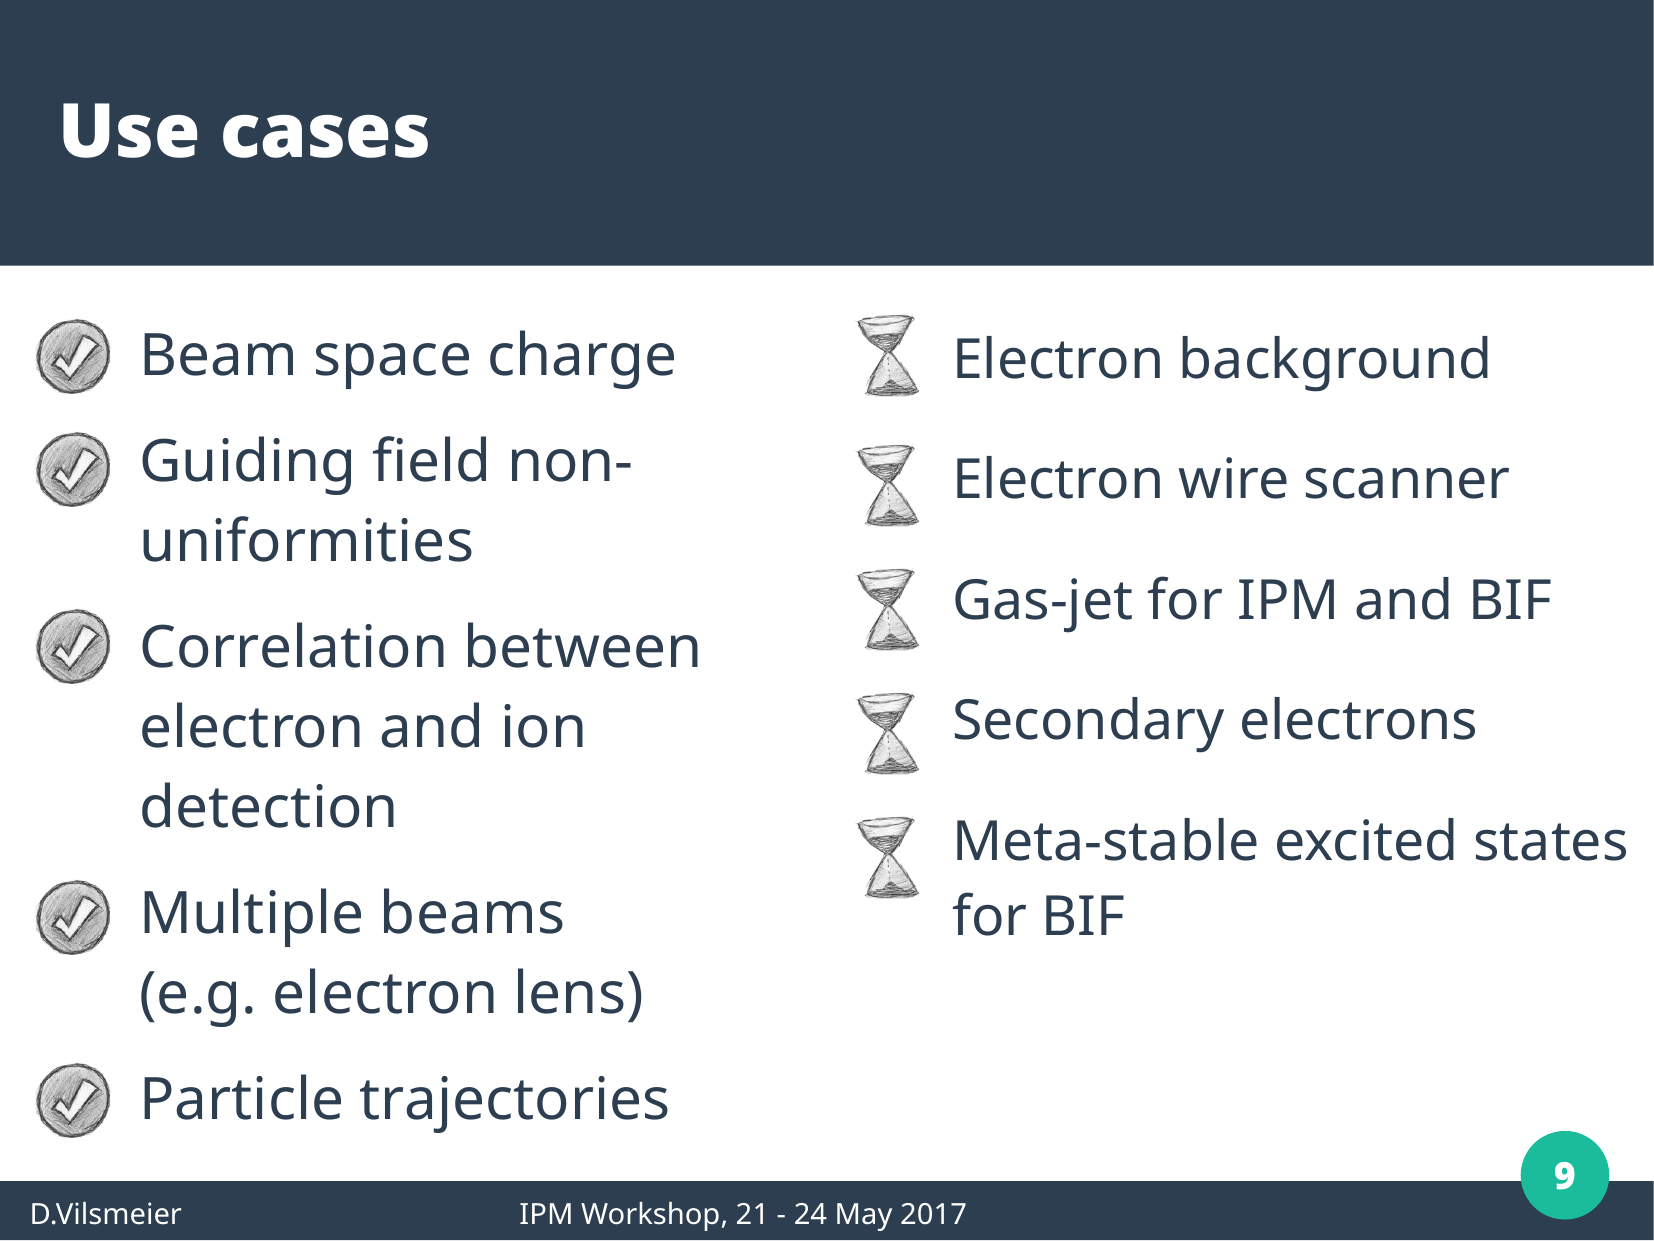

# Use cases
Beam space charge
Guiding field non-uniformities
Correlation between electron and ion detection
Multiple beams
(e.g. electron lens)
Particle trajectories
Electron background
Electron wire scanner
Gas-jet for IPM and BIF
Secondary electrons
Meta-stable excited states for BIF
9
D.Vilsmeier IPM Workshop, 21 - 24 May 2017